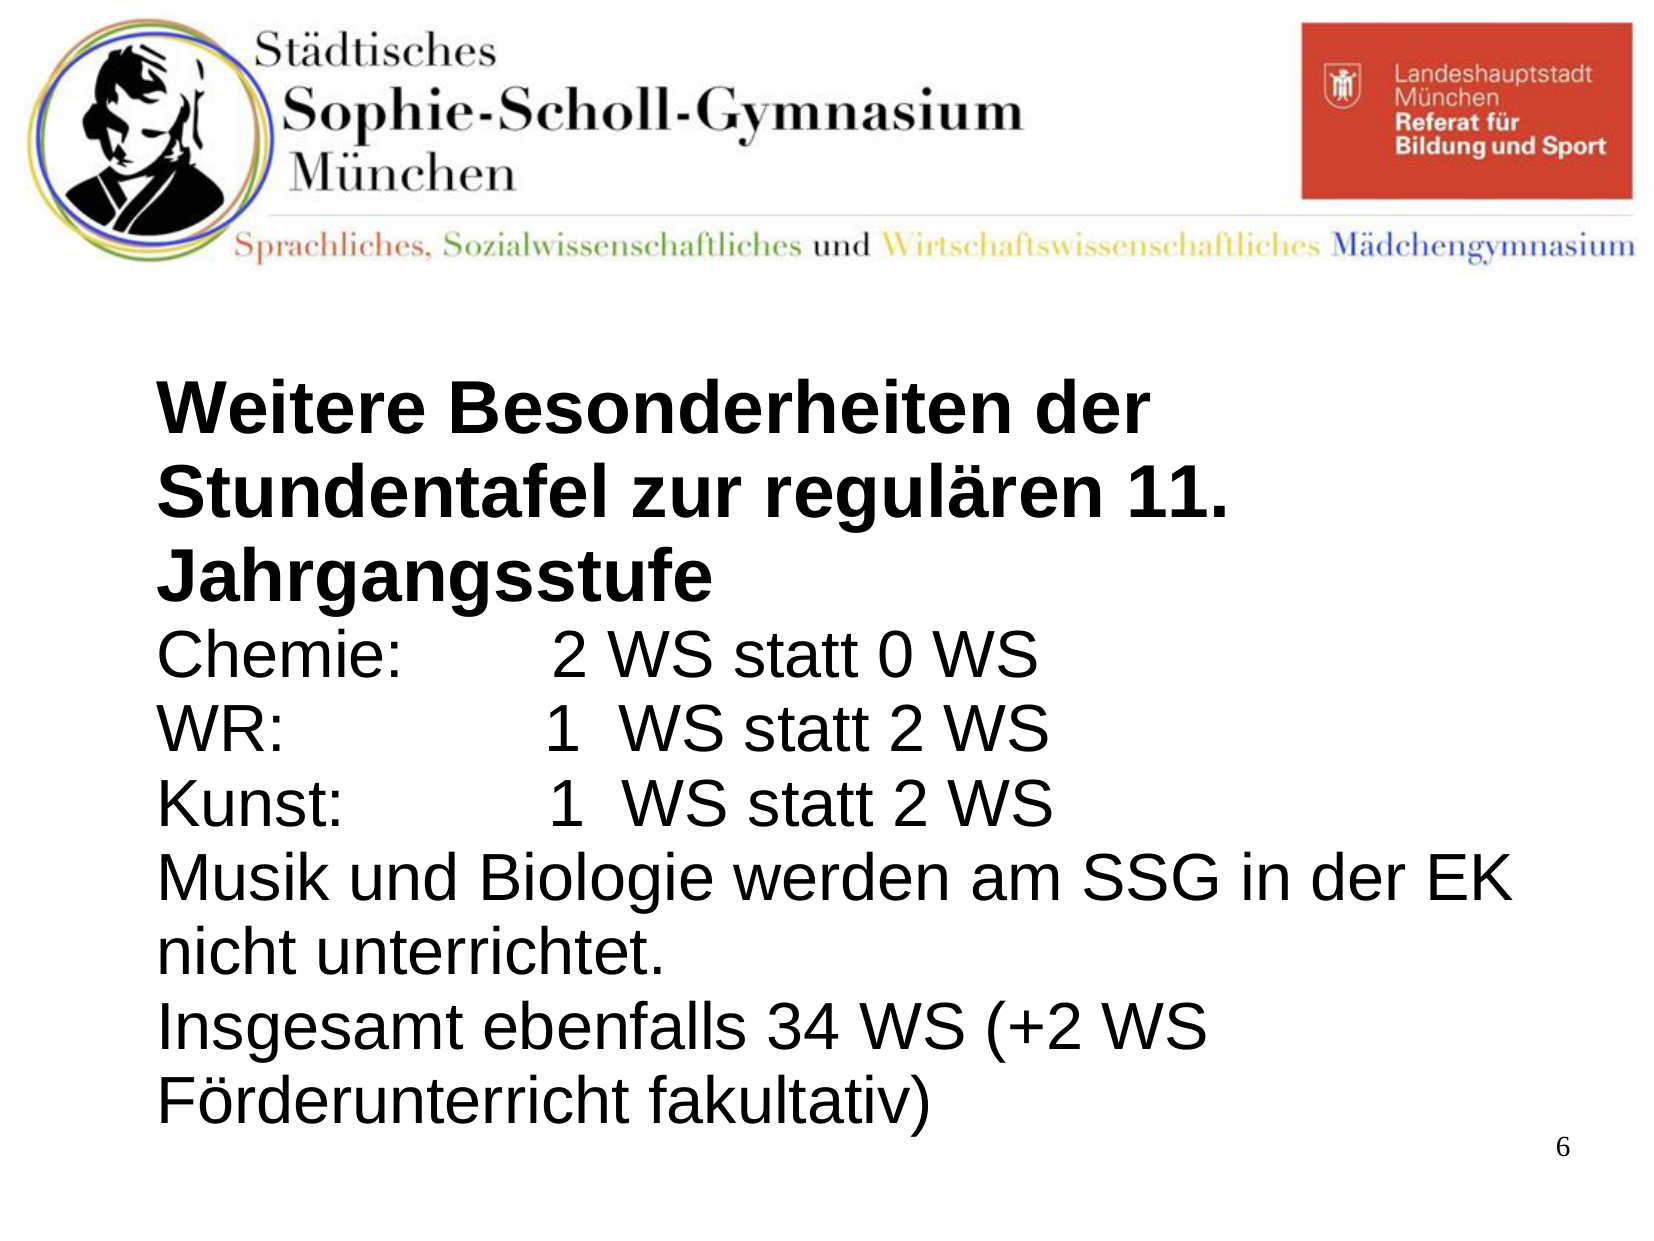

Weitere Besonderheiten der Stundentafel zur regulären 11. Jahrgangsstufe
Chemie: 2 WS statt 0 WS
WR: 1 WS statt 2 WS
Kunst: 1 WS statt 2 WS
Musik und Biologie werden am SSG in der EK nicht unterrichtet.
Insgesamt ebenfalls 34 WS (+2 WS Förderunterricht fakultativ)
6